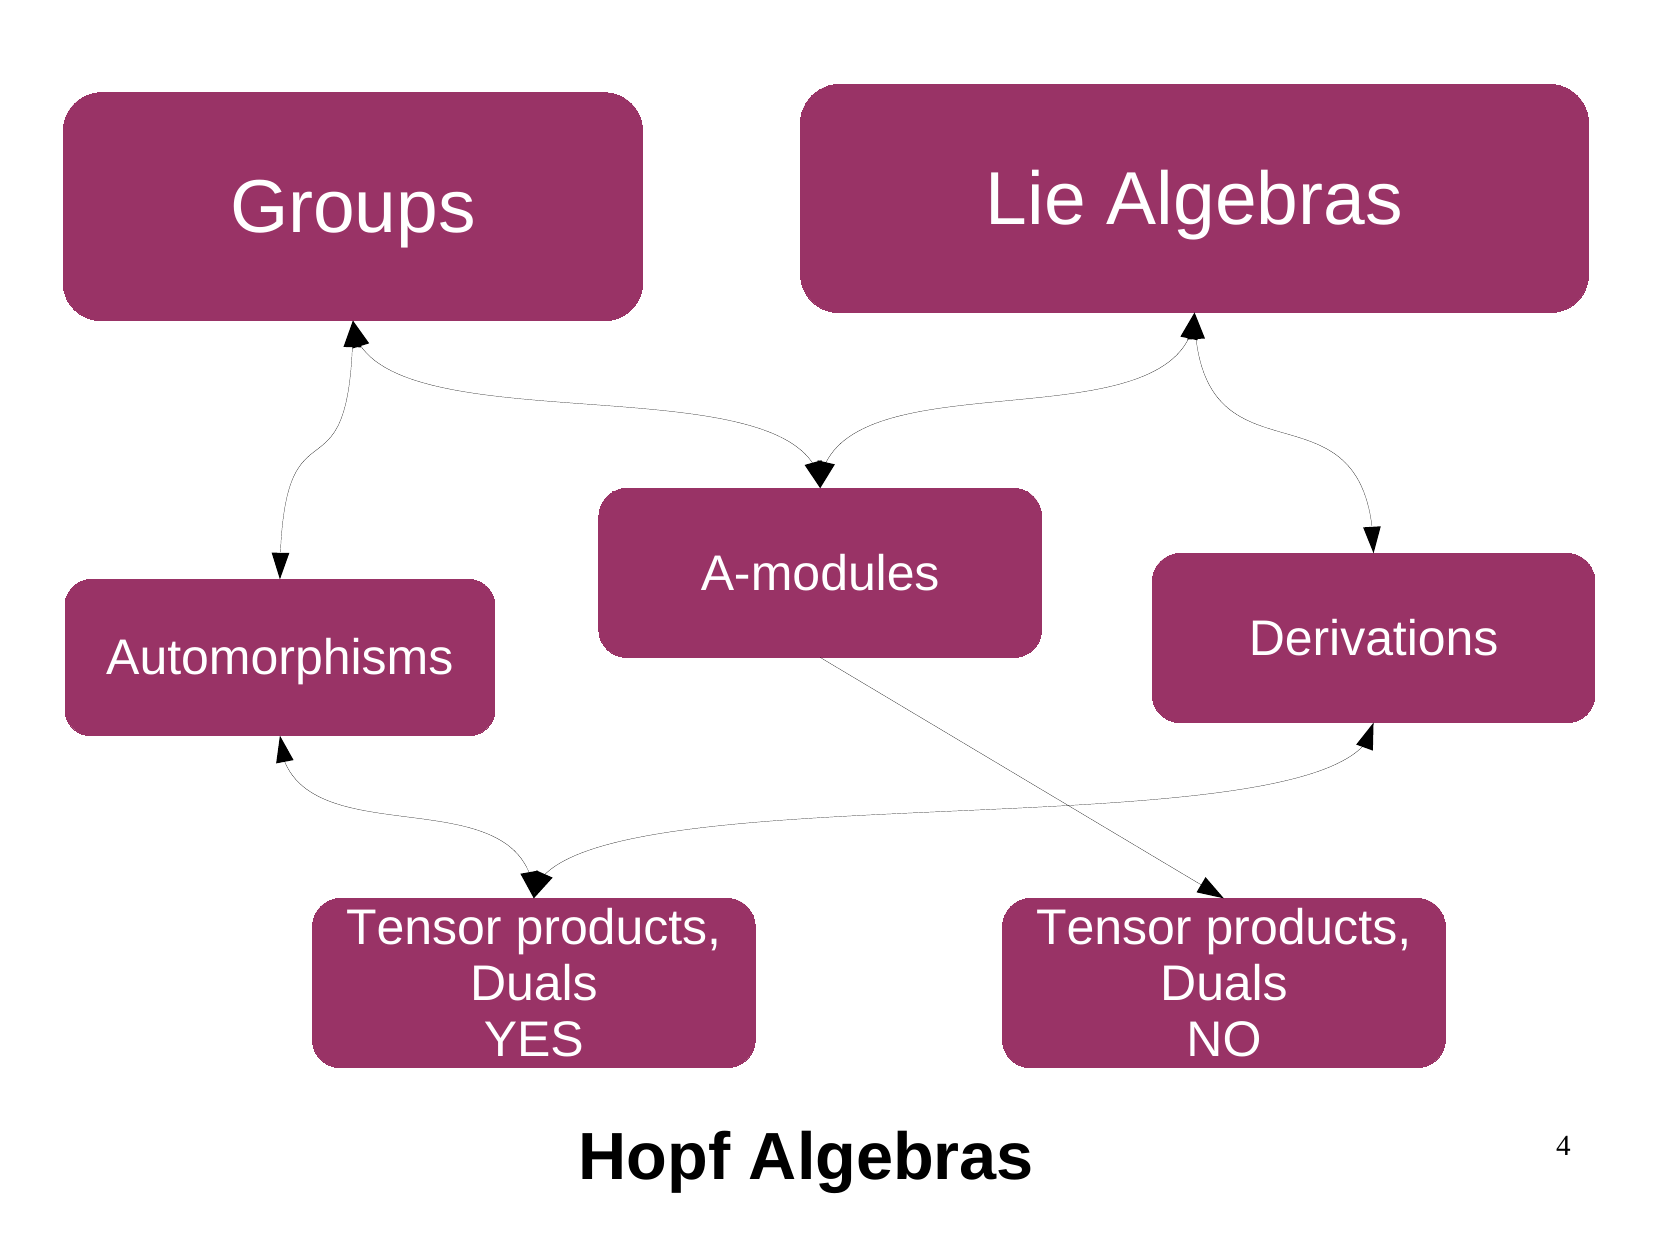

Lie Algebras
Groups
A-modules
Derivations
Automorphisms
Tensor products,
Duals
YES
Tensor products,
Duals
NO
Hopf Algebras
4